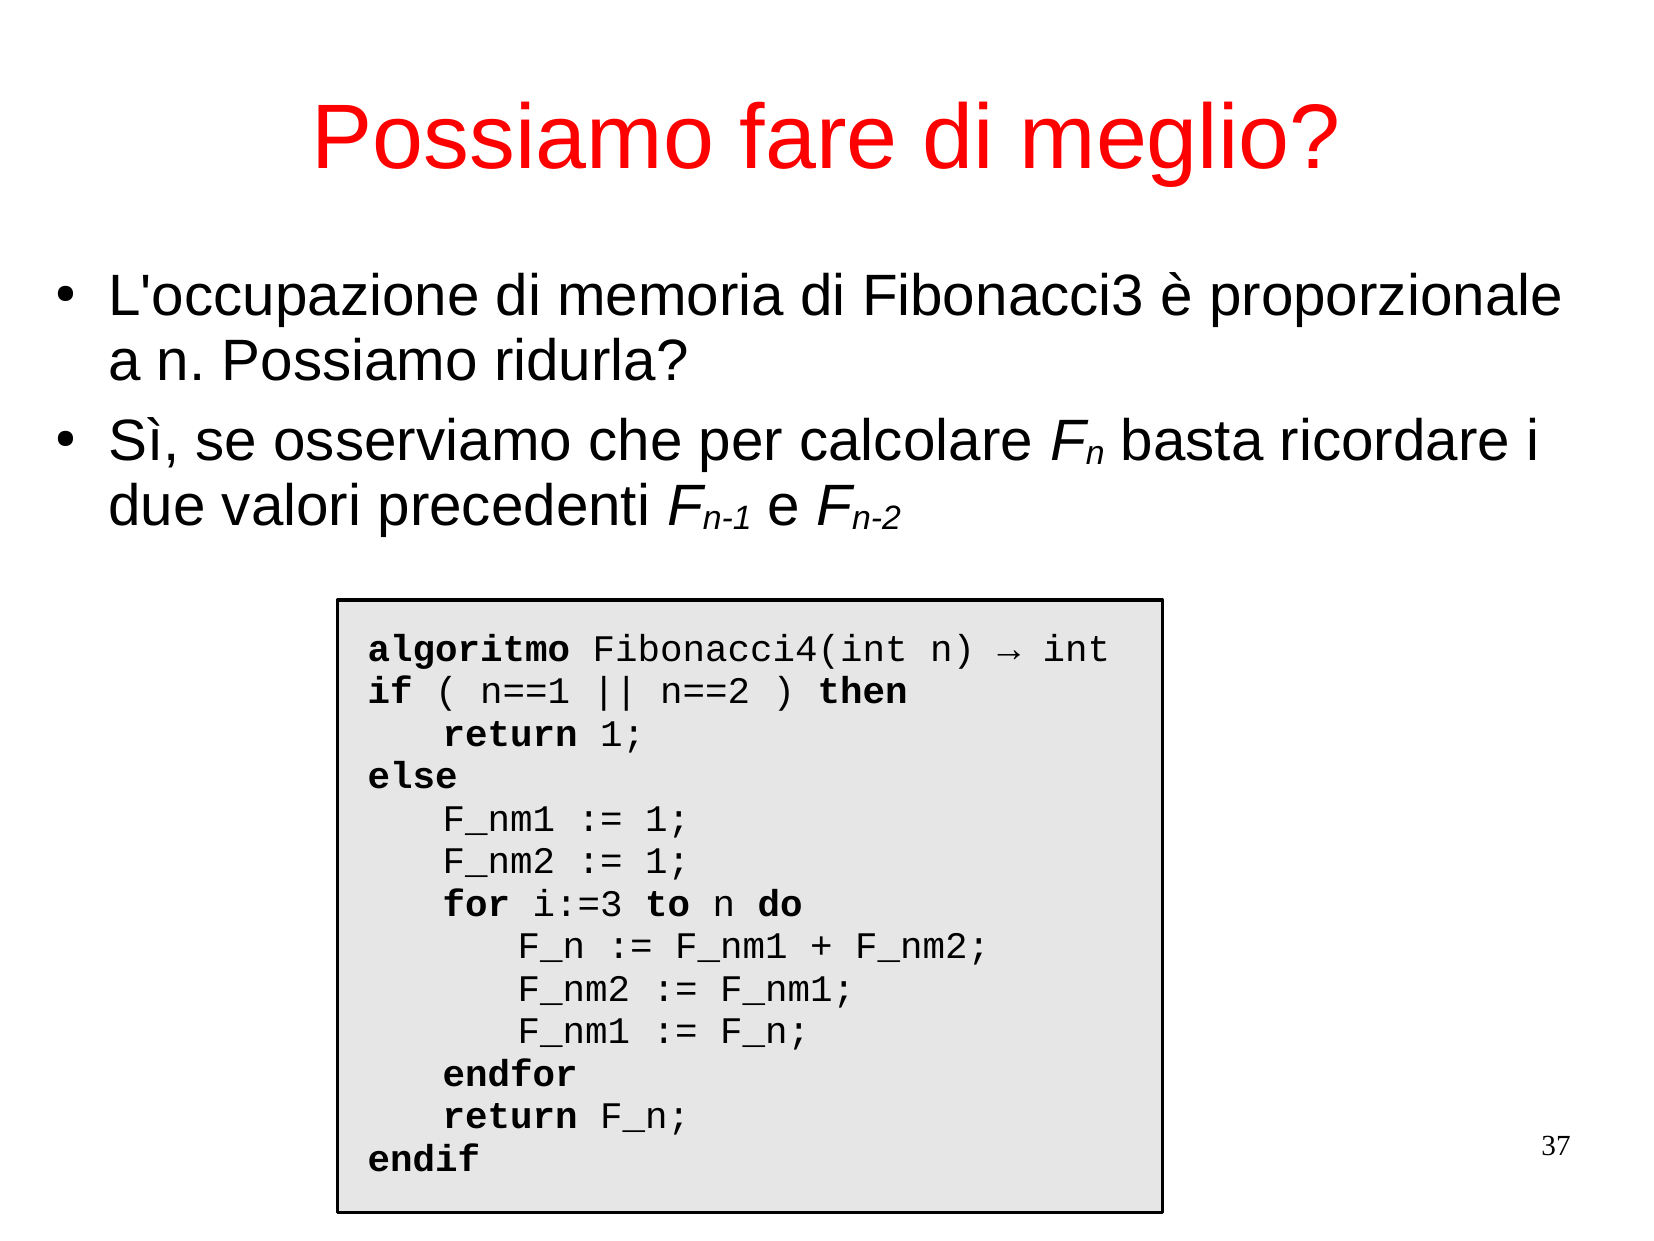

# Possiamo fare di meglio?
L'occupazione di memoria di Fibonacci3 è proporzionale a n. Possiamo ridurla?
Sì, se osserviamo che per calcolare Fn basta ricordare i due valori precedenti Fn-1 e Fn-2
algoritmo Fibonacci4(int n) → int
if ( n==1 || n==2 ) then
	return 1;
else
	F_nm1 := 1;
	F_nm2 := 1;
	for i:=3 to n do
		F_n := F_nm1 + F_nm2;
		F_nm2 := F_nm1;
		F_nm1 := F_n;
	endfor
	return F_n;
endif
Algoritmi e Strutture Dati
37